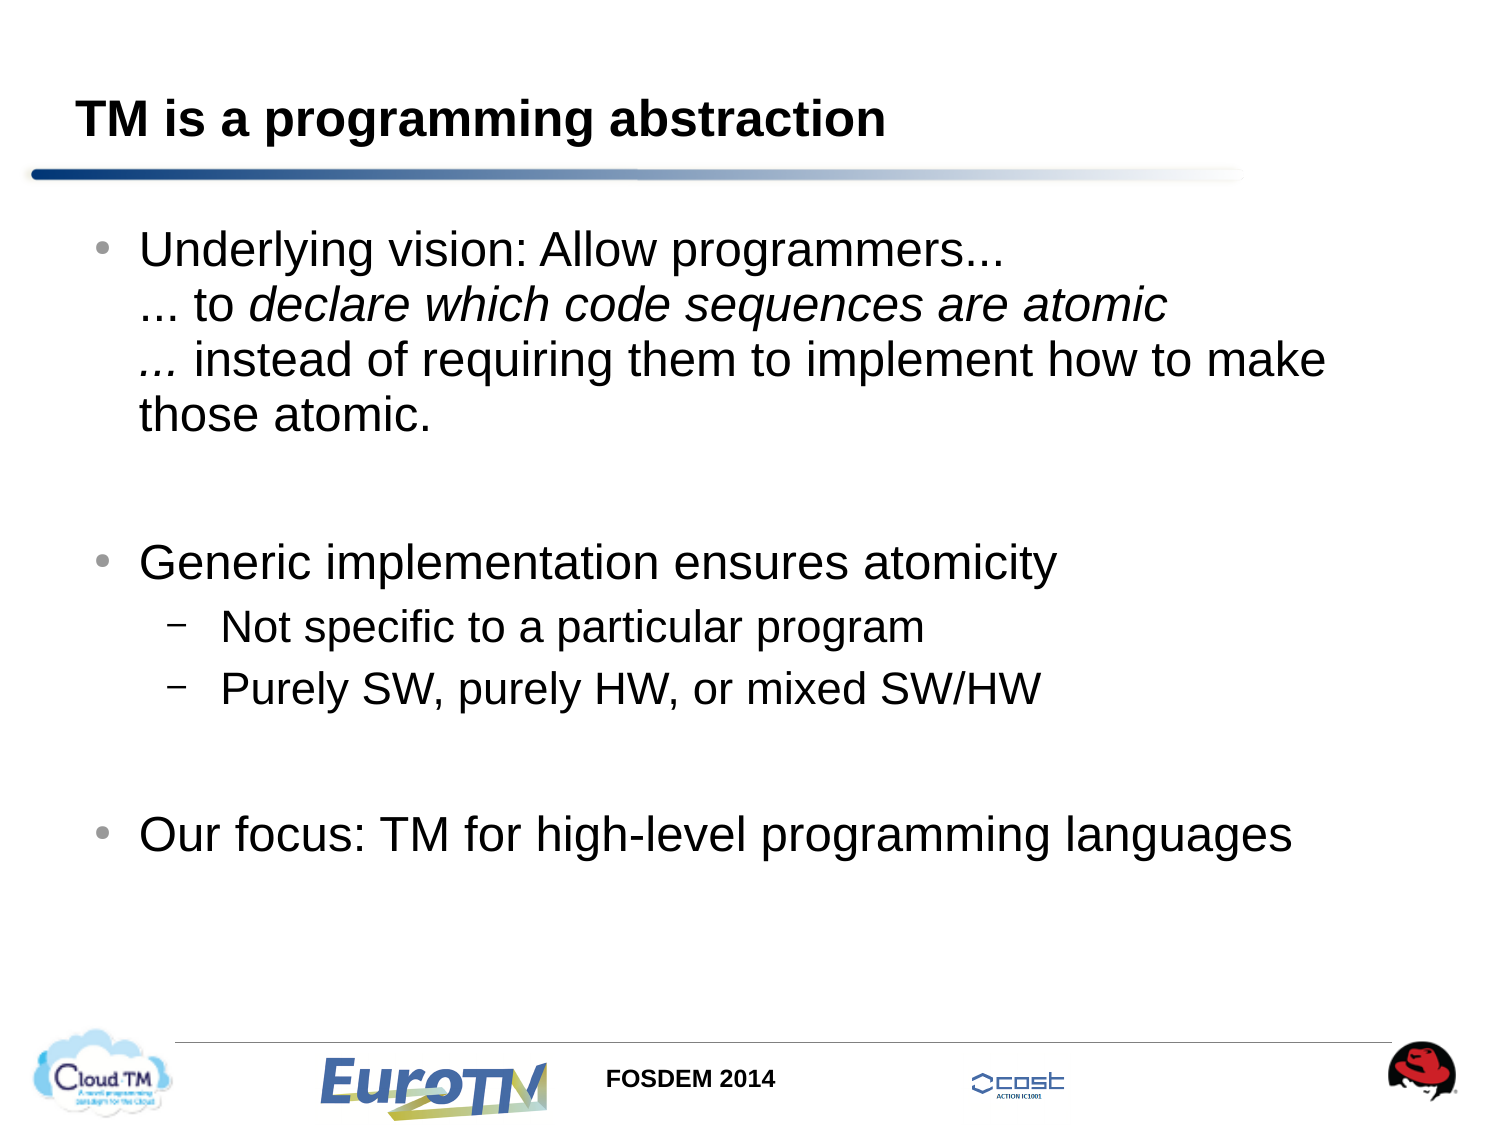

# TM is a programming abstraction
Underlying vision: Allow programmers...
... to declare which code sequences are atomic
... instead of requiring them to implement how to make those atomic.
Generic implementation ensures atomicity
Not specific to a particular program
Purely SW, purely HW, or mixed SW/HW
Our focus: TM for high-level programming languages